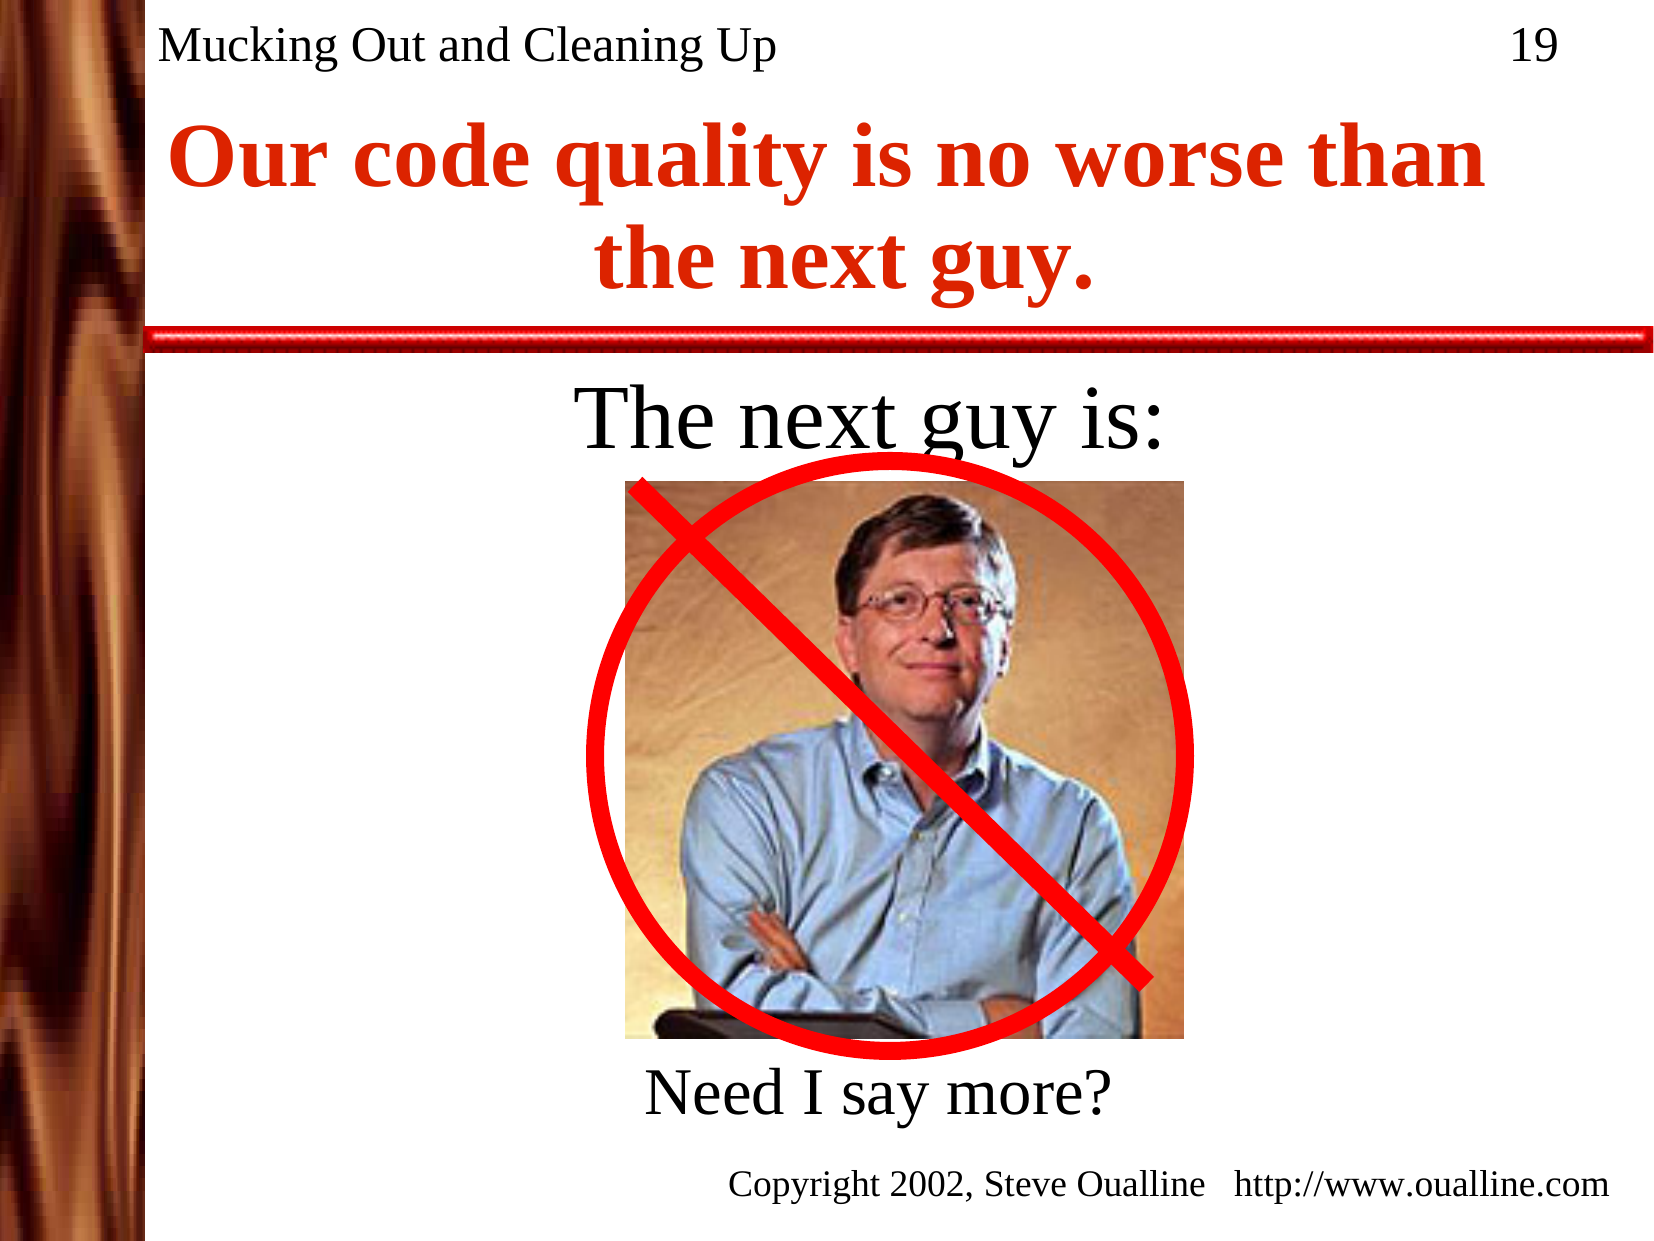

# Our code quality is no worse than the next guy.
The next guy is:
 Need I say more?